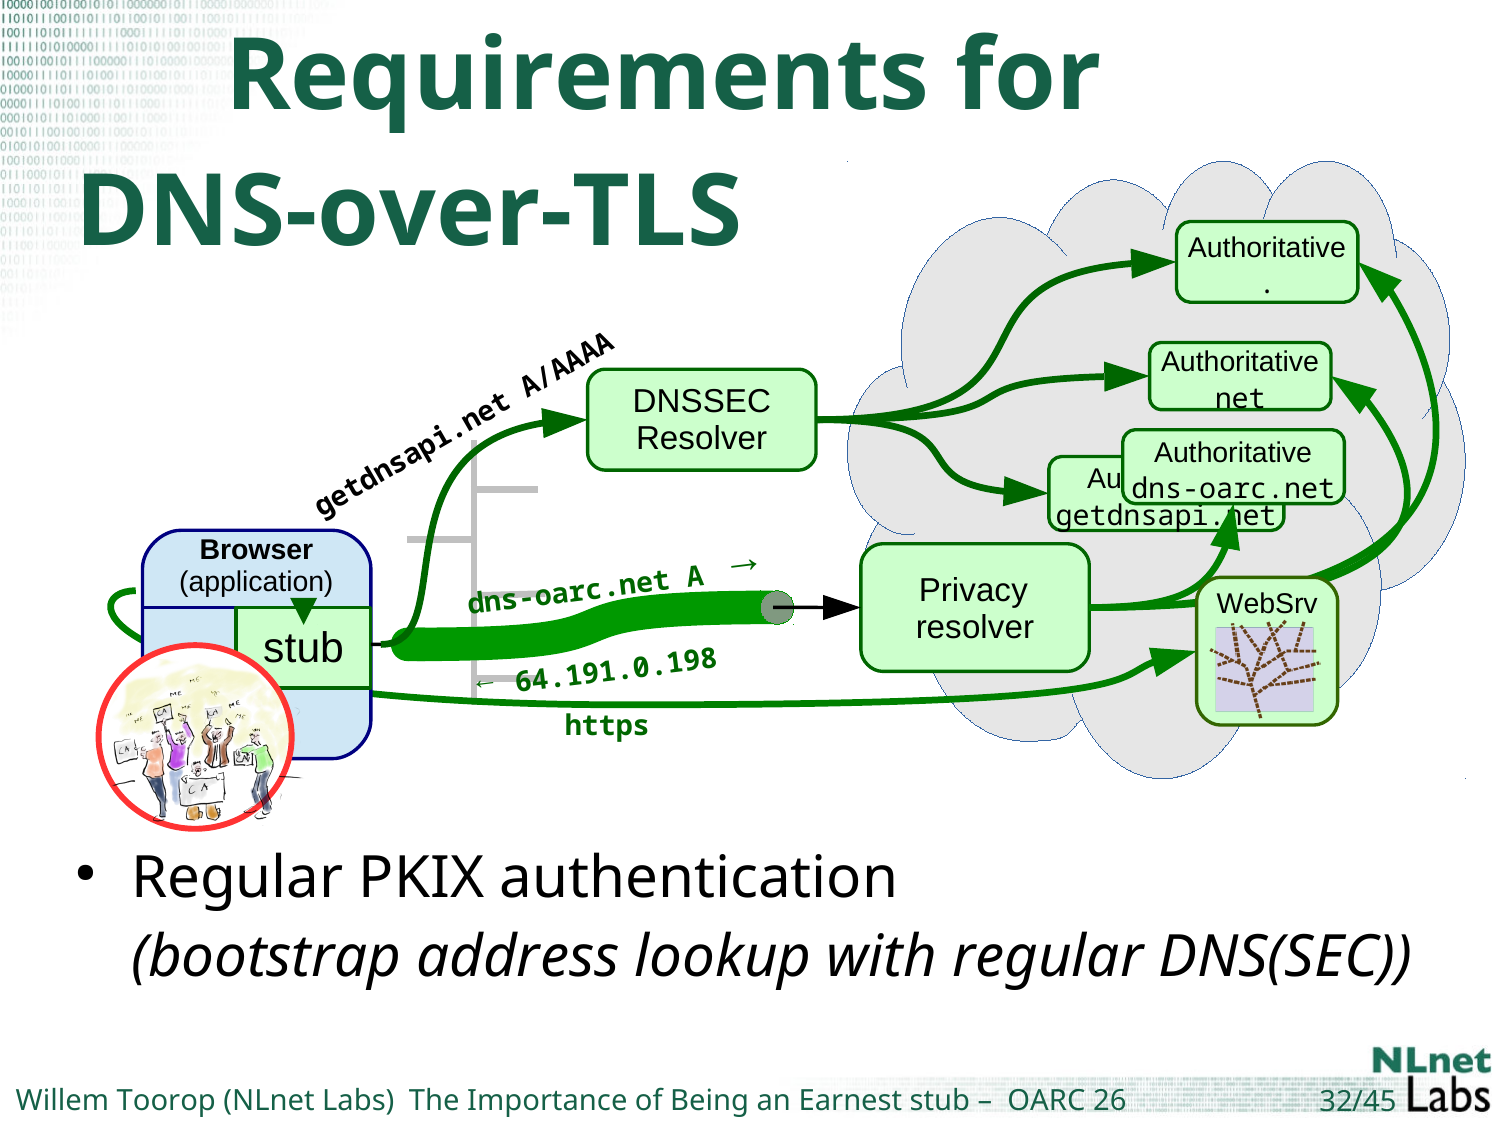

# Requirements for DNS-over-TLS
Authoritative
.
Authoritative
net
DNSSEC
getdnsapi.net A/AAAA
Resolver
Authoritative
Authoritative
dns-oarc.net
getdnsapi.net
Browser
→
(application)
dns-oarc.net A
Privacy
WebSrv
resolver
stub
64.191.0.198
←
https
OS
Regular PKIX authentication
(bootstrap address lookup with regular DNS(SEC))